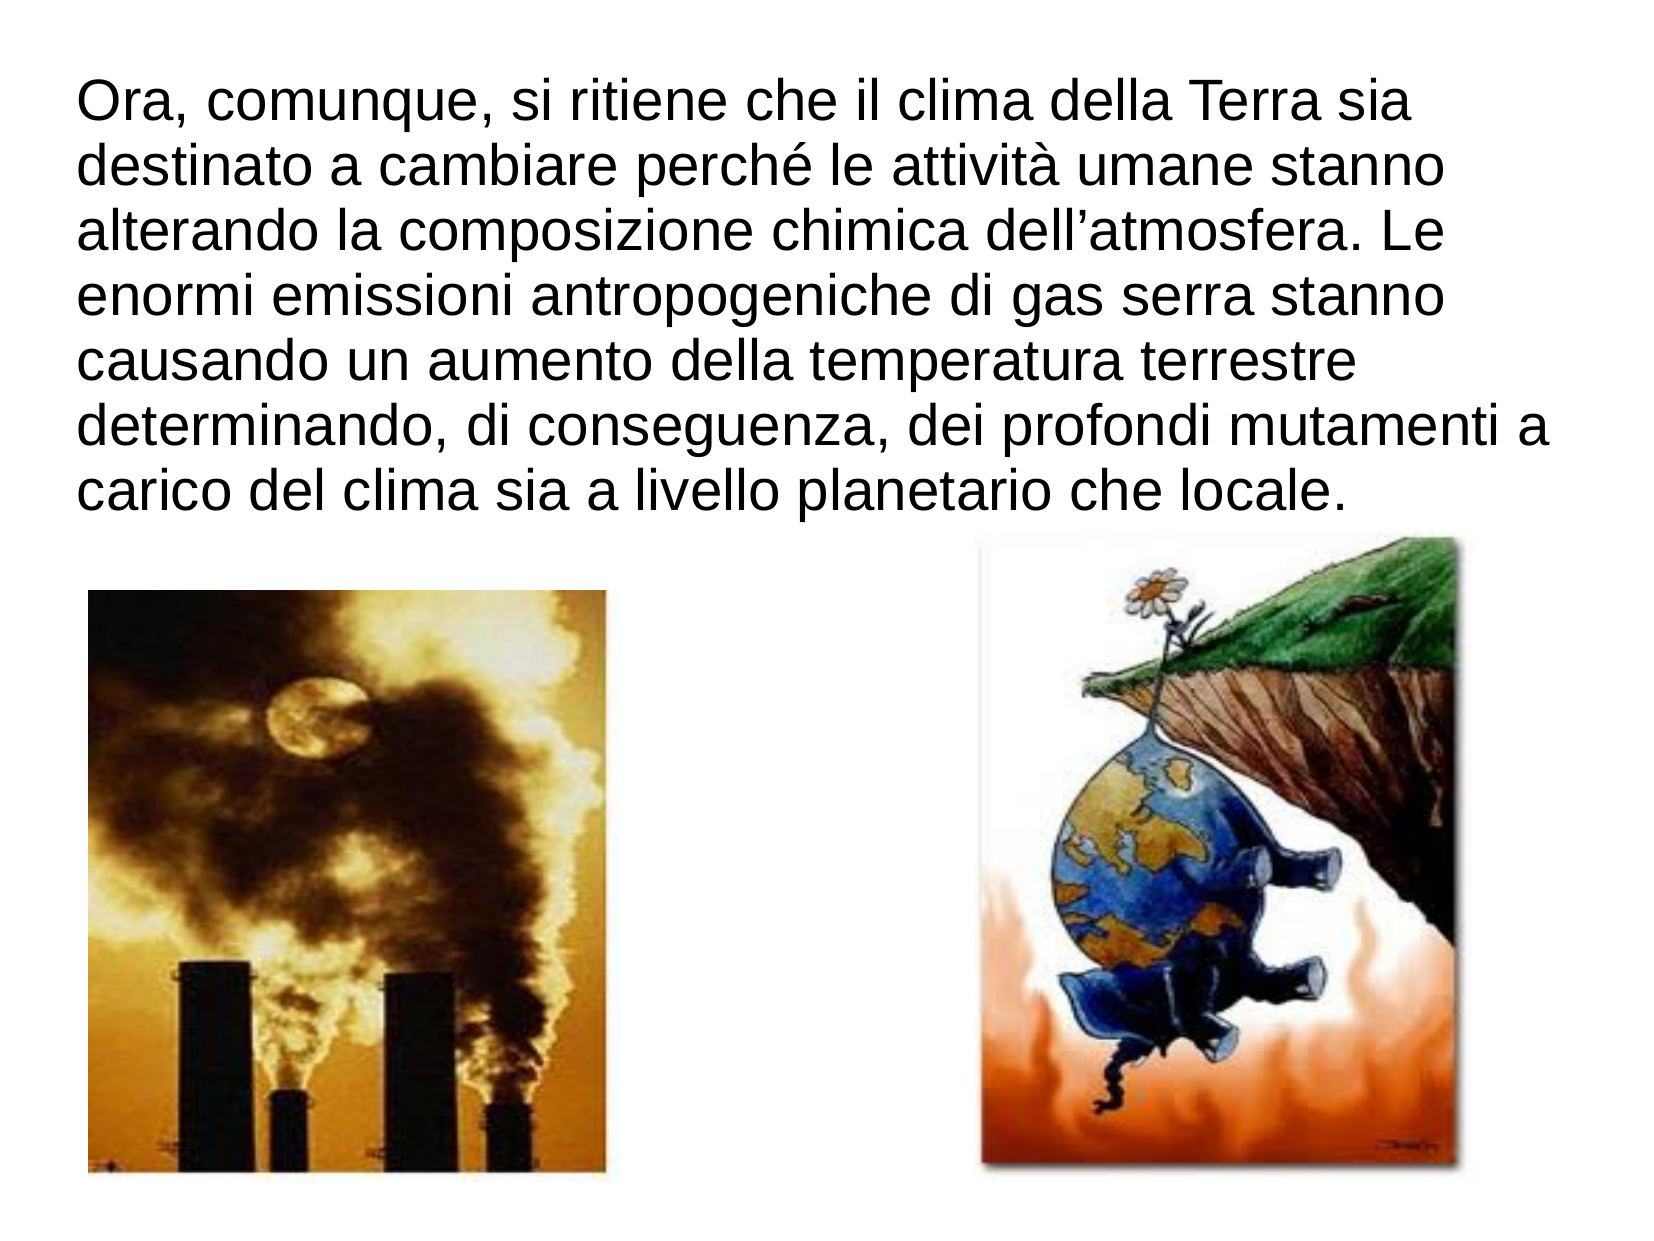

# Ora, comunque, si ritiene che il clima della Terra sia destinato a cambiare perché le attività umane stanno alterando la composizione chimica dell’atmosfera. Le enormi emissioni antropogeniche di gas serra stanno causando un aumento della temperatura terrestre determinando, di conseguenza, dei profondi mutamenti a carico del clima sia a livello planetario che locale.